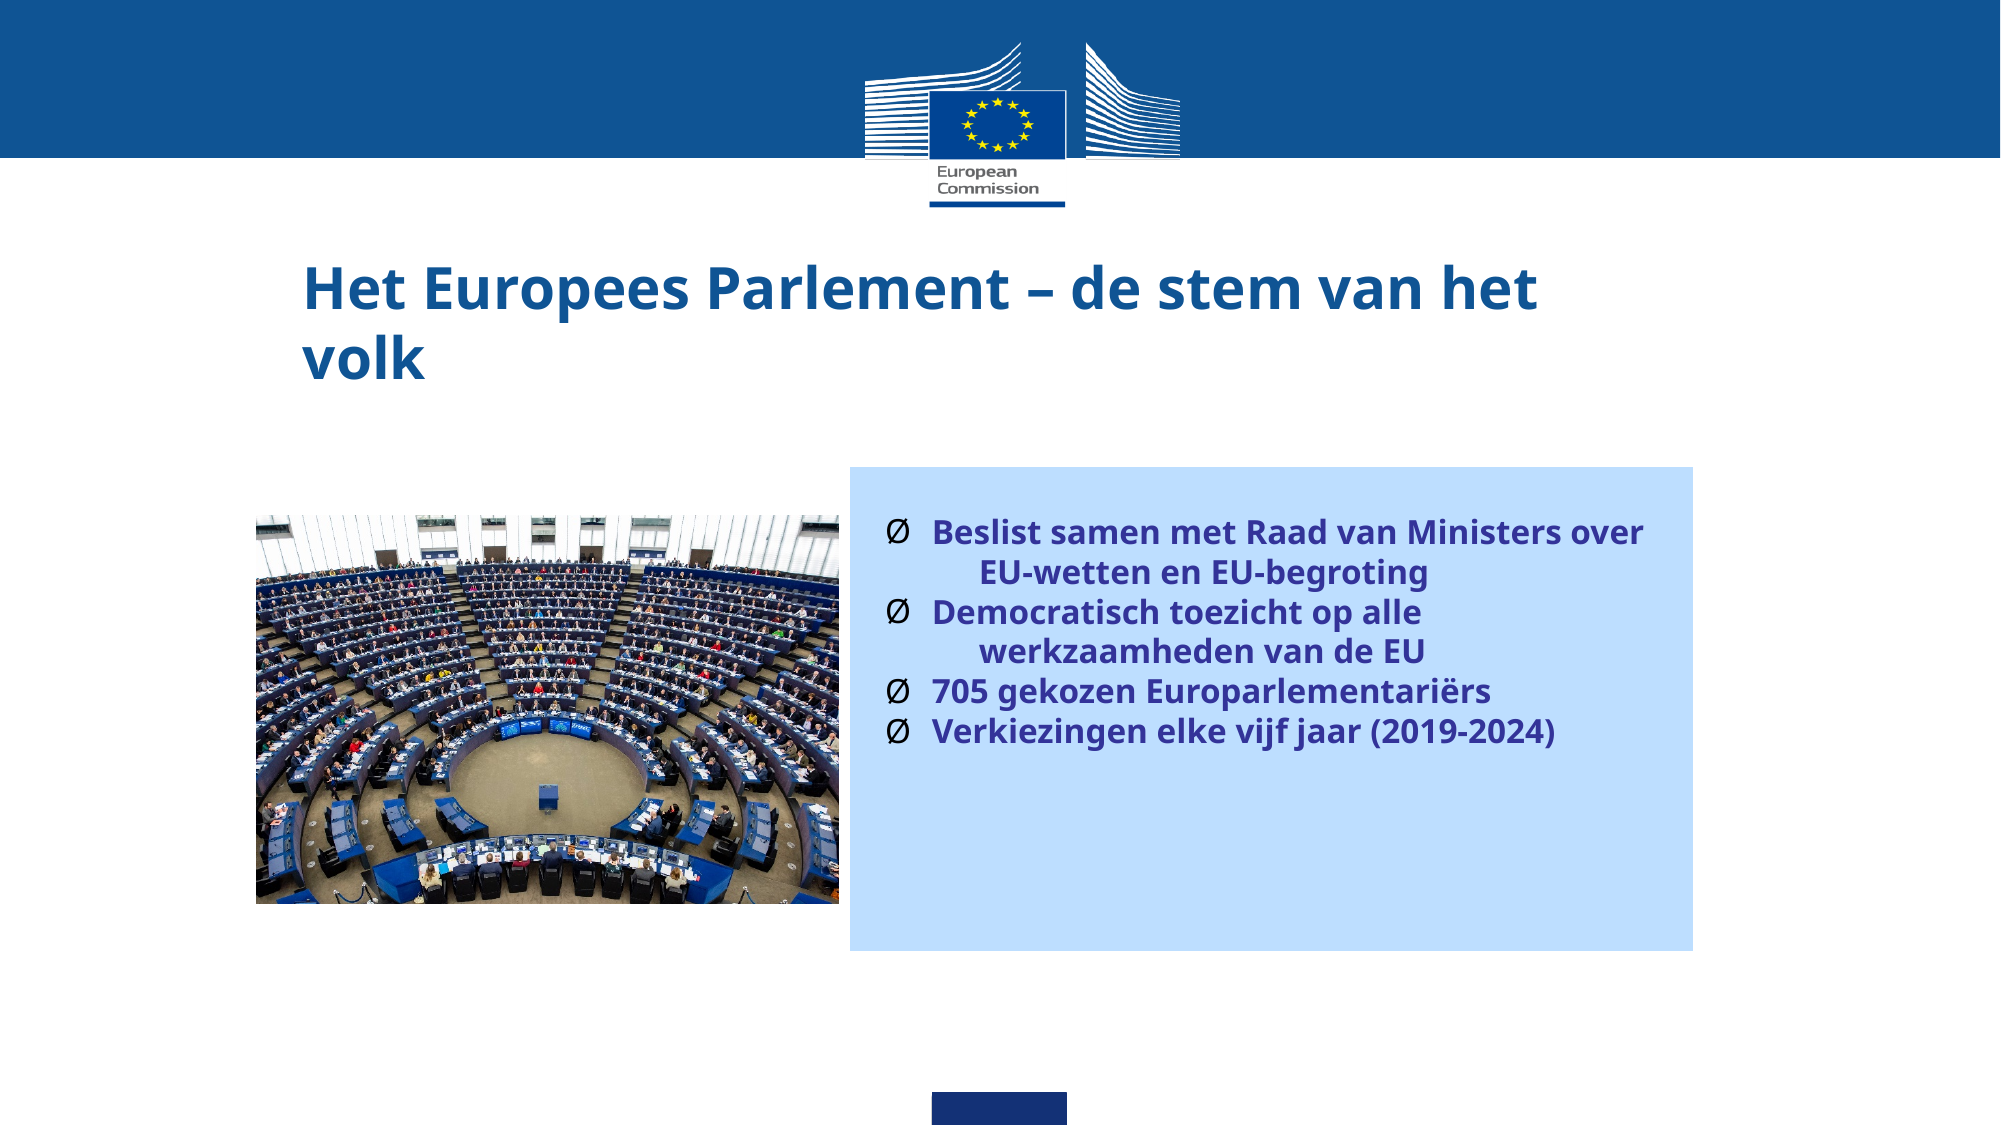

# Het Europees Parlement – de stem van het volk
Beslist samen met Raad van Ministers over EU-wetten en EU-begroting
Democratisch toezicht op alle werkzaamheden van de EU
705 gekozen Europarlementariërs
Verkiezingen elke vijf jaar (2019-2024)